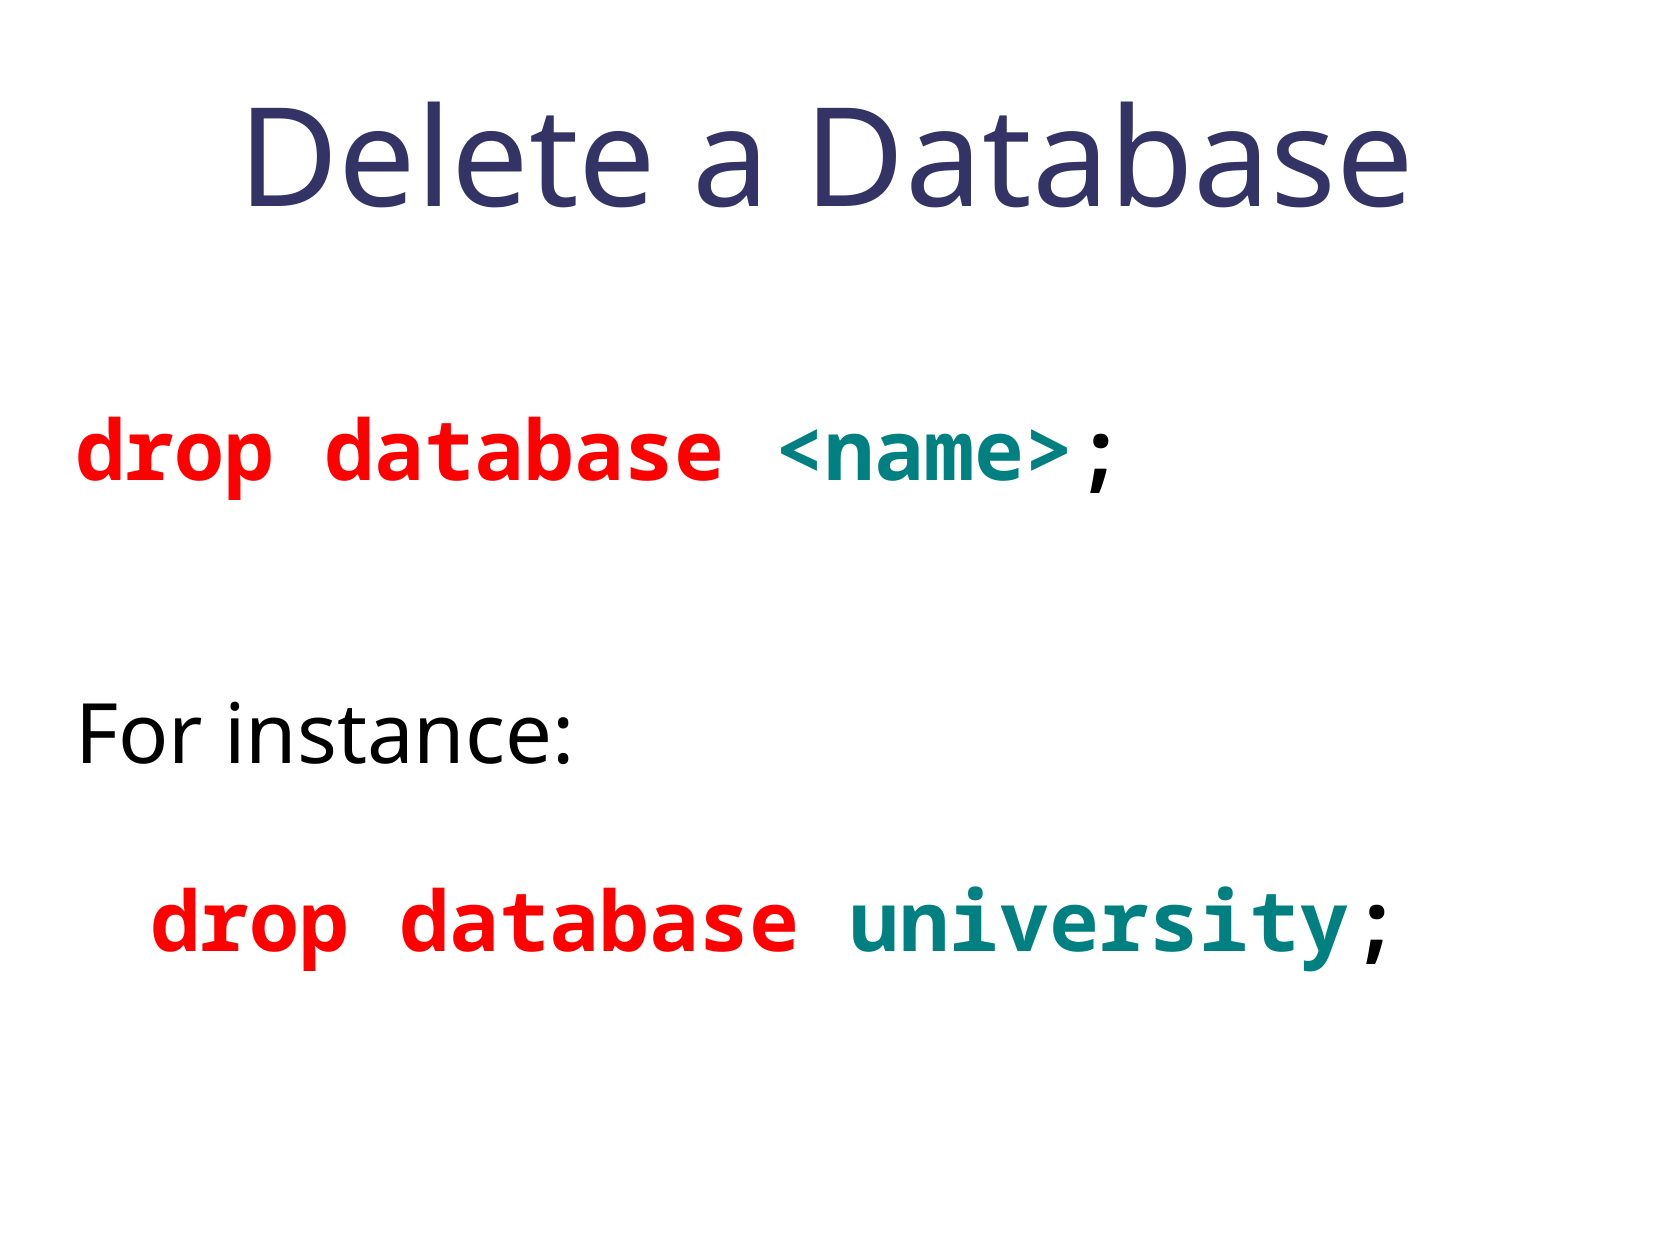

# Delete a Database
drop database <name>;
For instance:
drop database university;